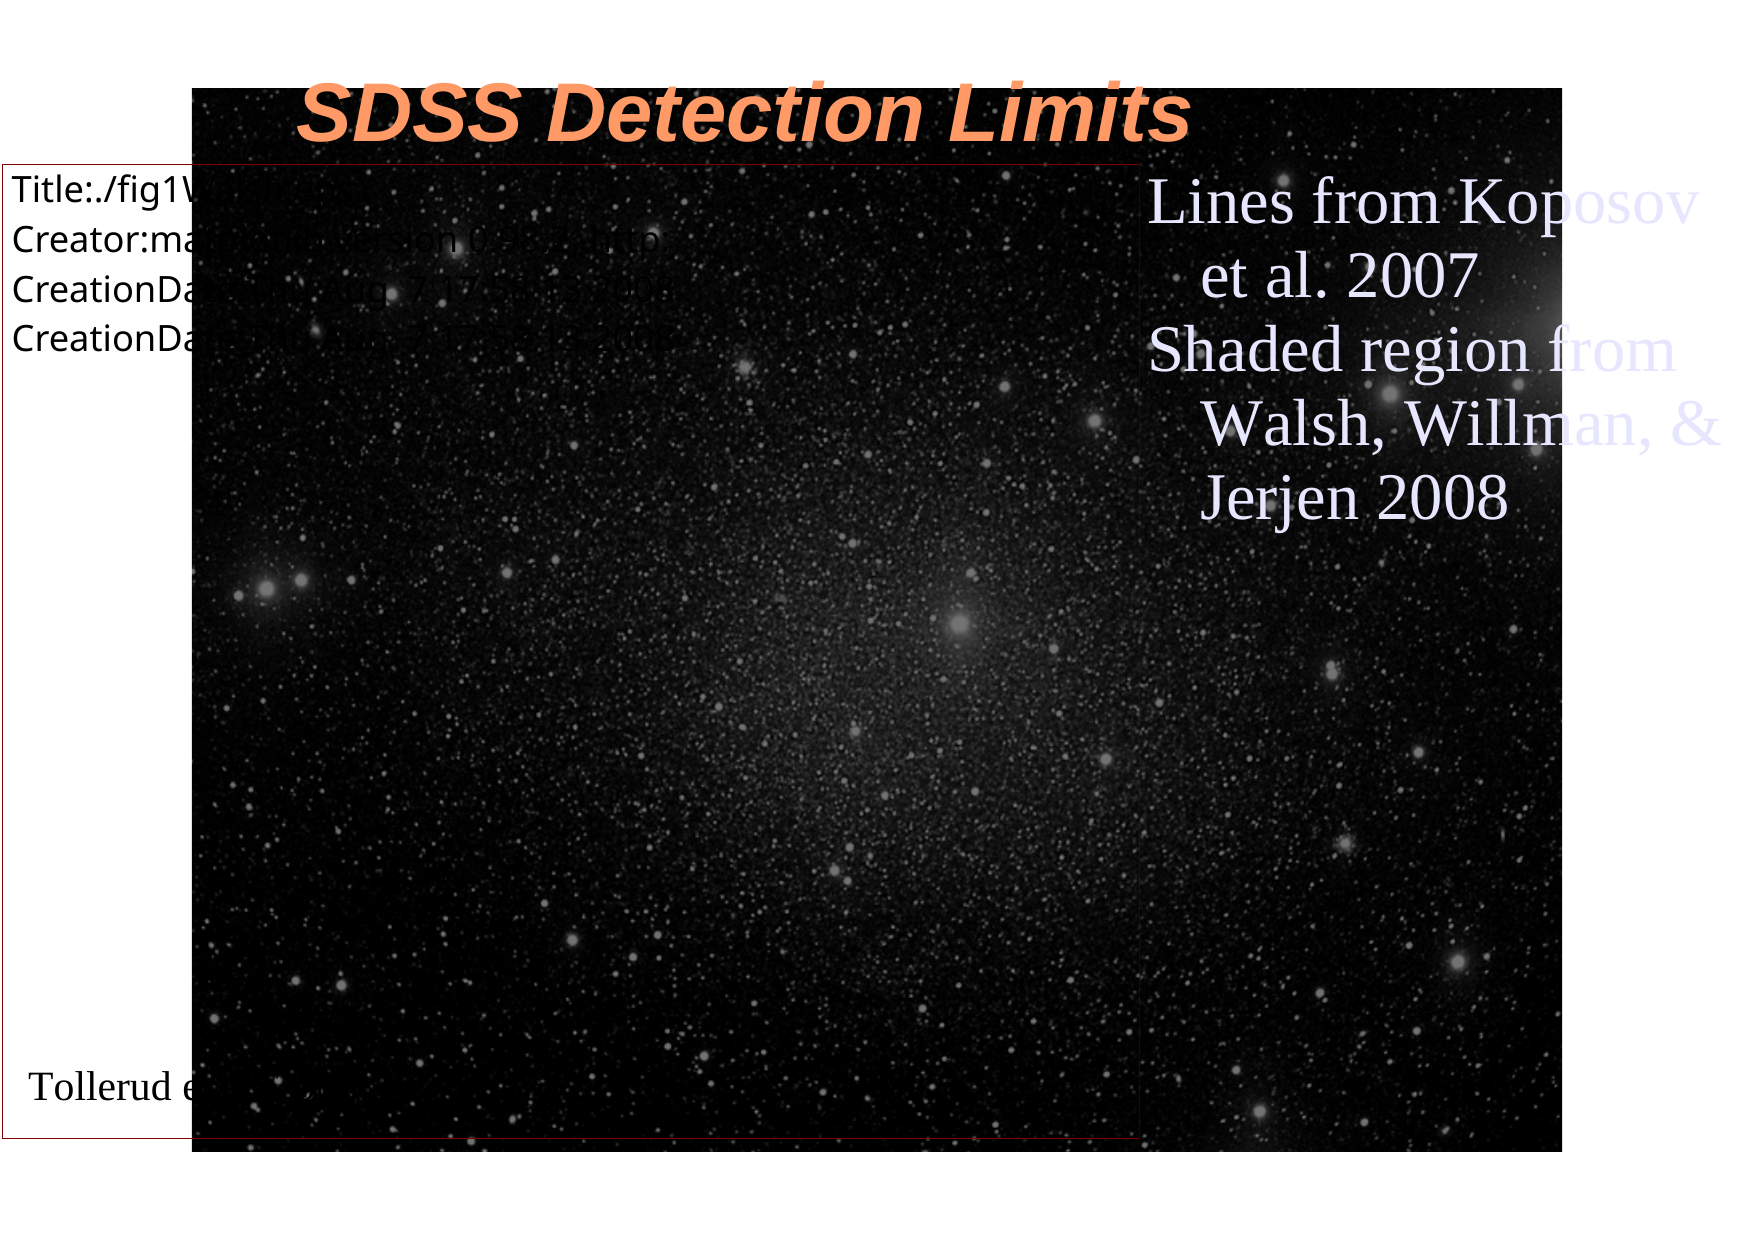

# SDSS Detection Limits
Lines from Koposov et al. 2007
Shaded region from Walsh, Willman, & Jerjen 2008
Tollerud et al. 2008